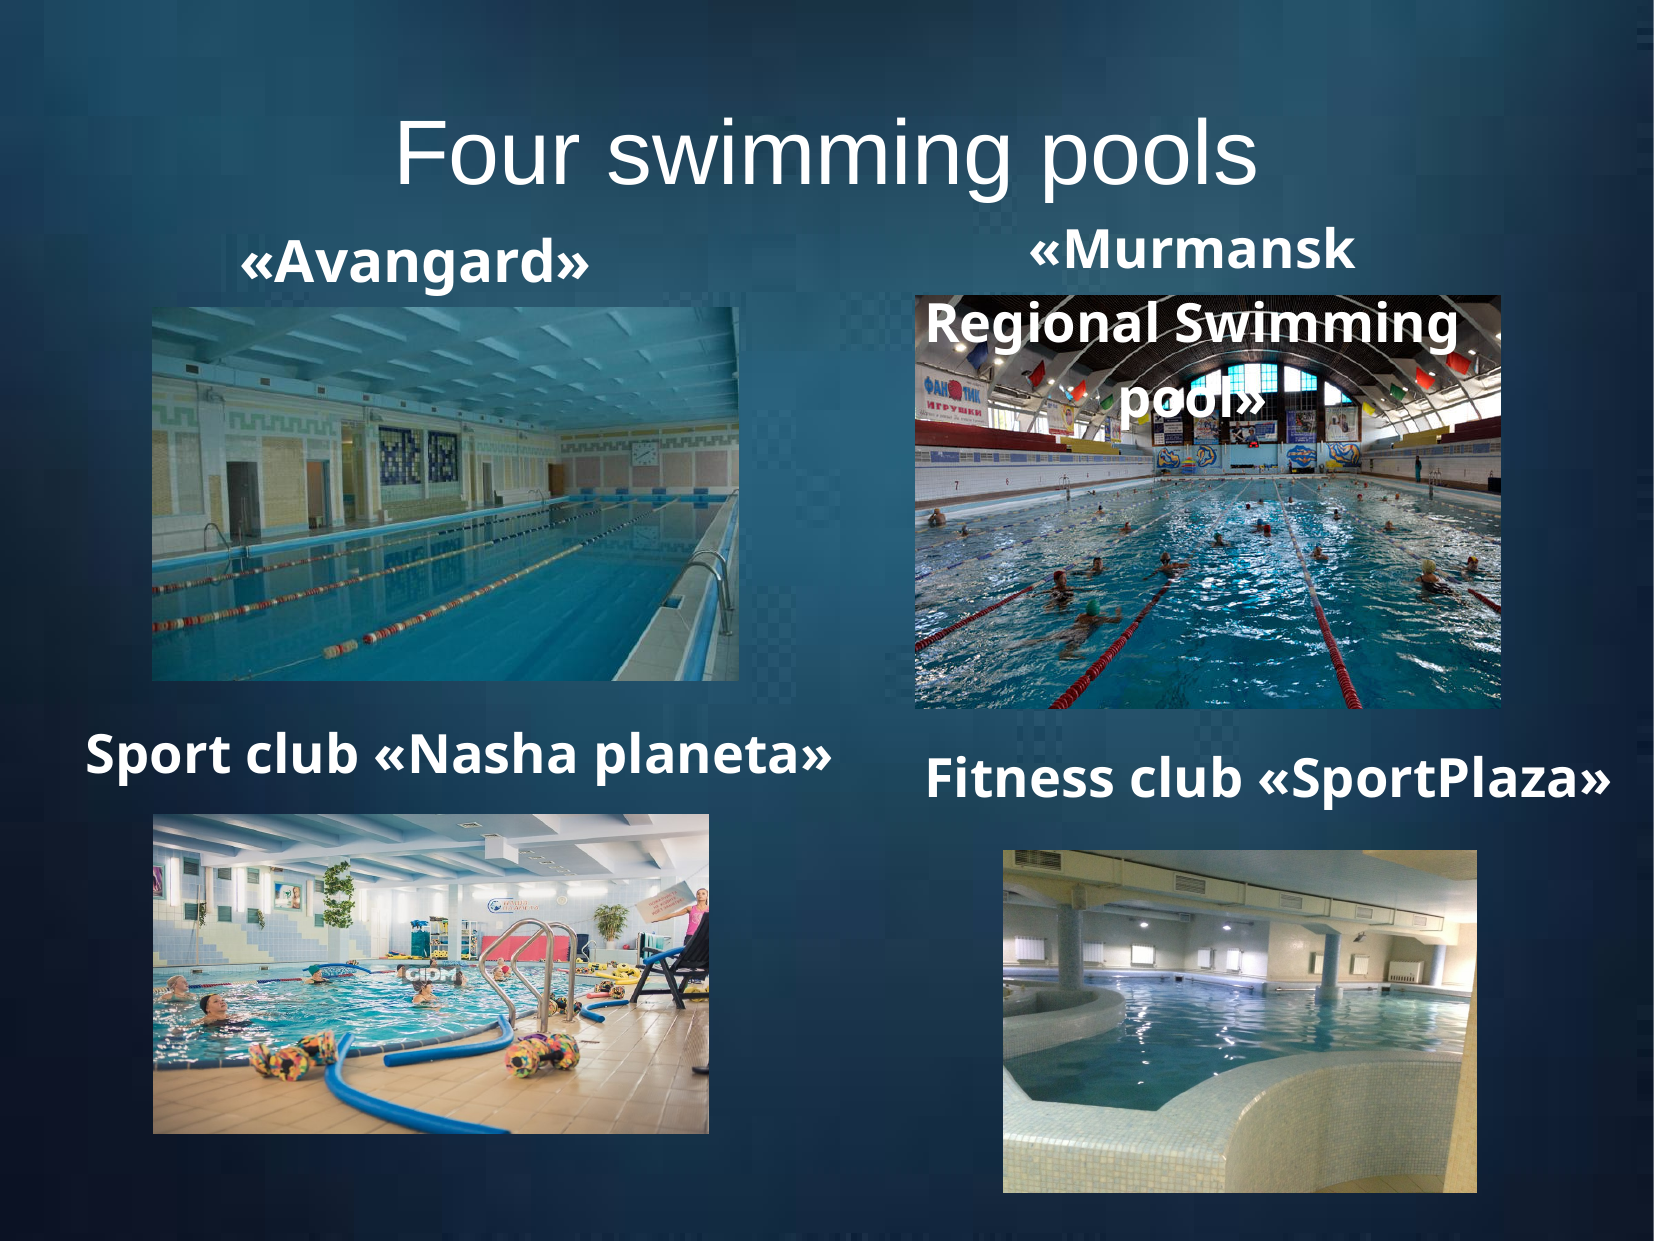

# Four swimming pools
«Murmansk Regional Swimming pool»
«Avangard»
Sport club «Nasha planeta»
Fitness club «SportPlaza»